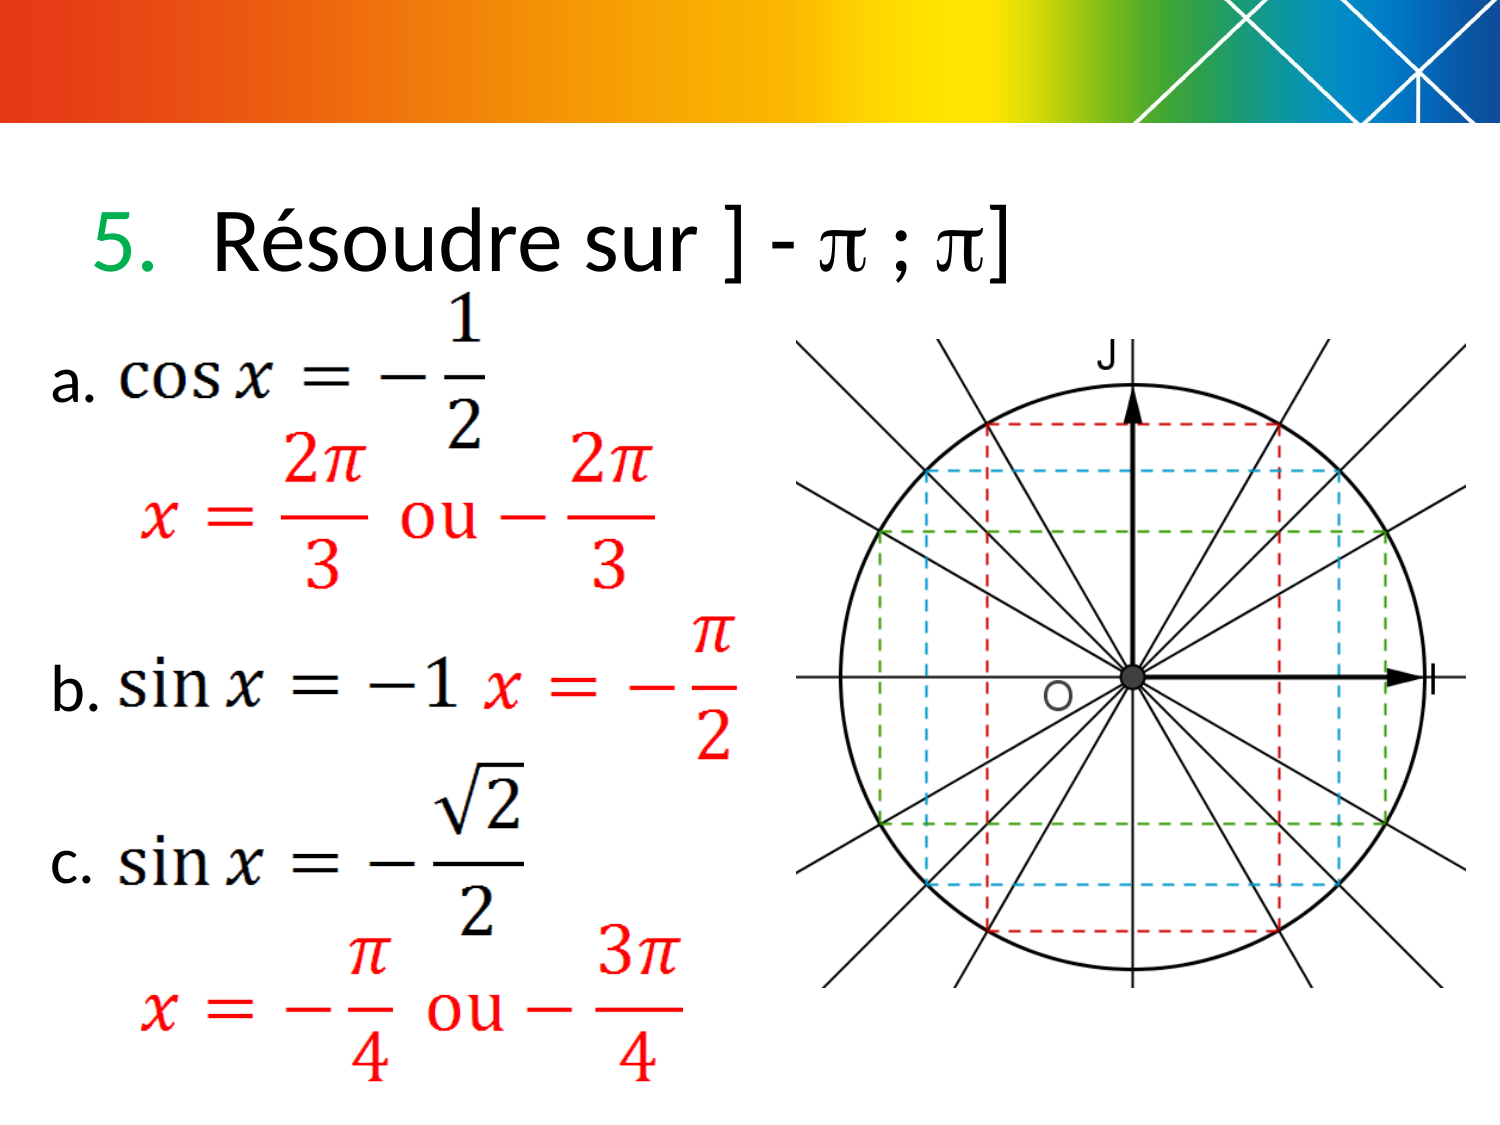

# Résoudre sur ] -  ; ]
a.
b.
c.